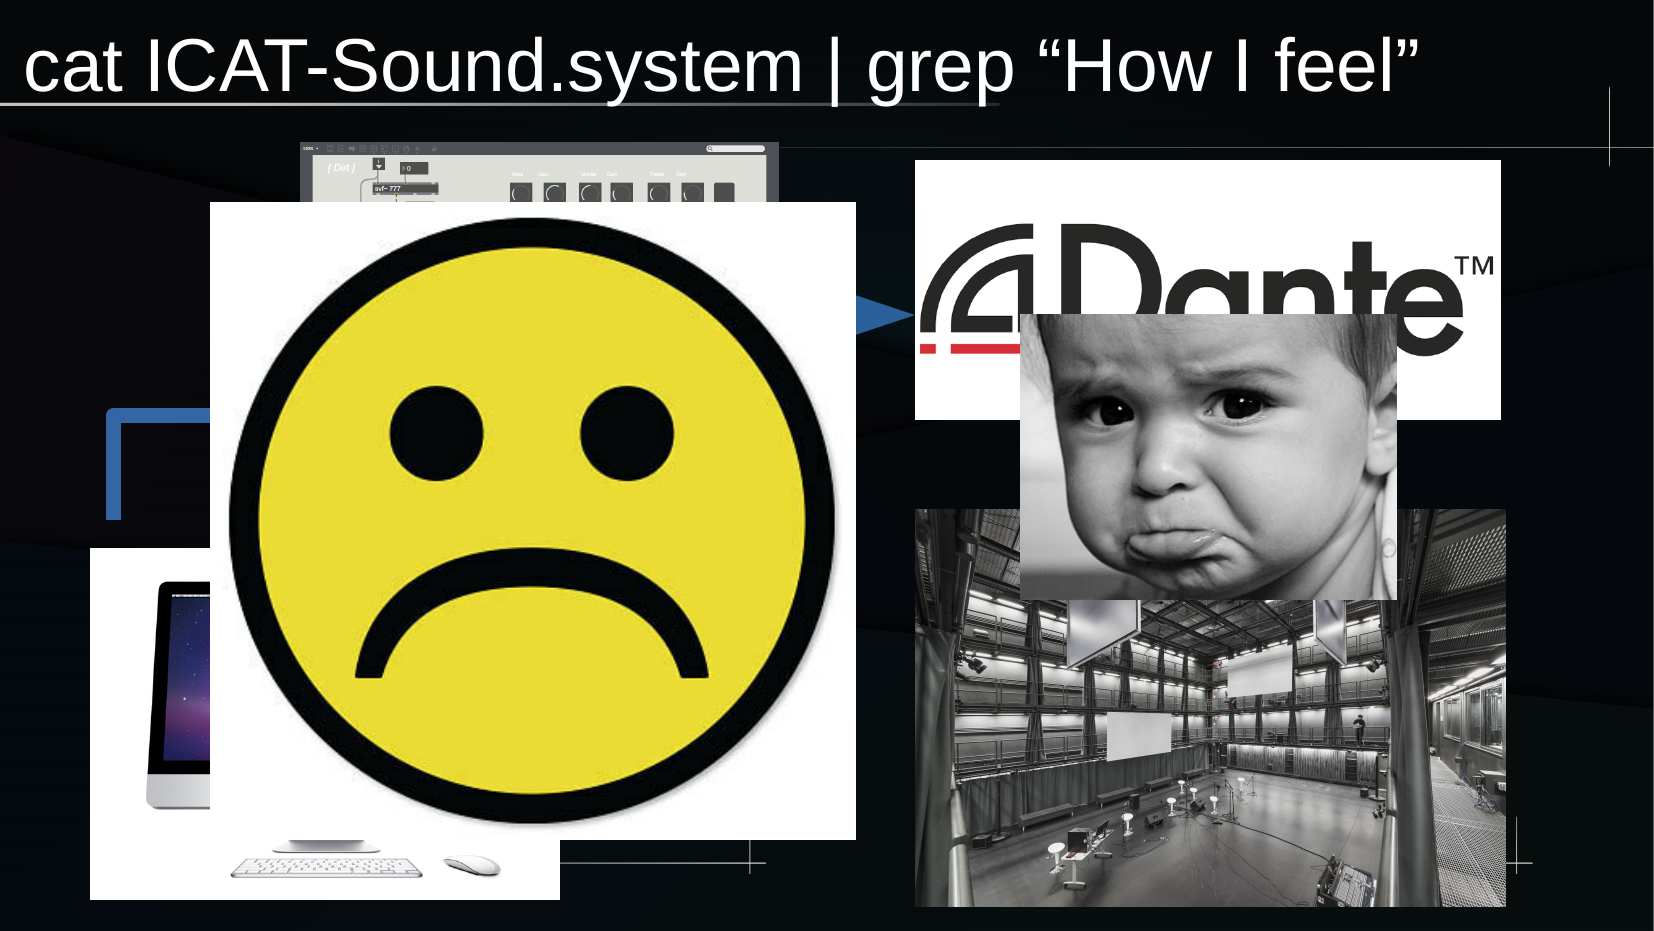

# cat ICAT-Sound.system | grep “How I feel”